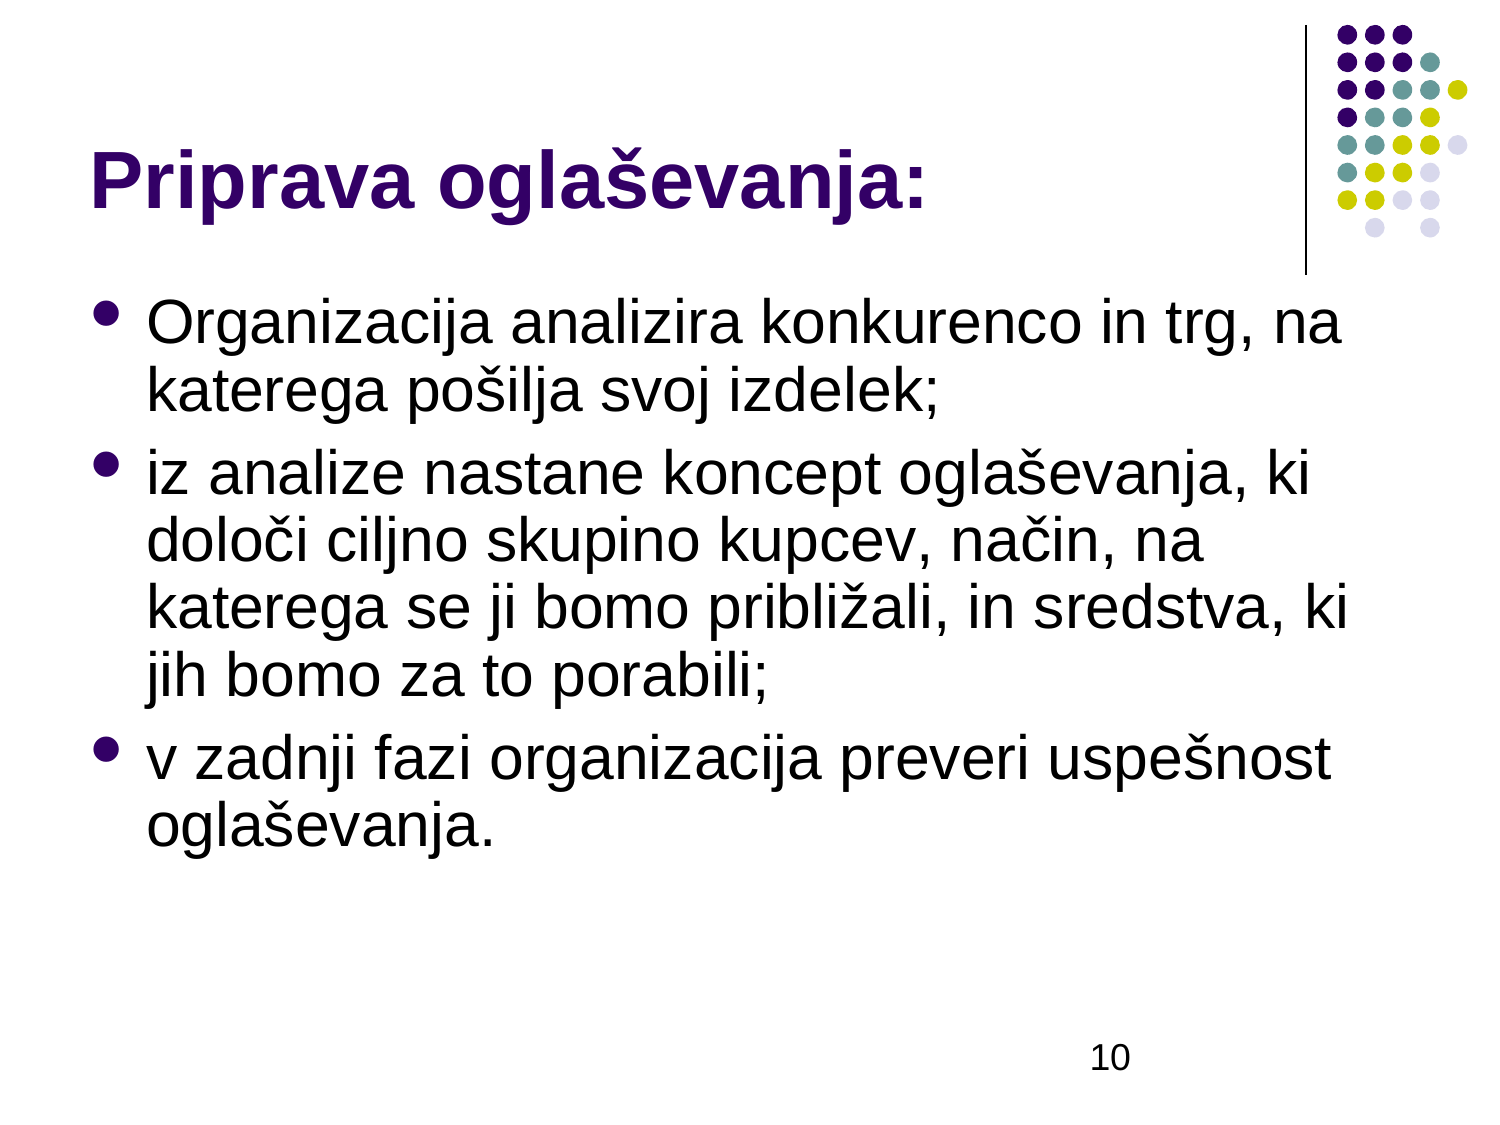

# Priprava oglaševanja:
Organizacija analizira konkurenco in trg, na katerega pošilja svoj izdelek;
iz analize nastane koncept oglaševanja, ki določi ciljno skupino kupcev, način, na katerega se ji bomo približali, in sredstva, ki jih bomo za to porabili;
v zadnji fazi organizacija preveri uspešnost oglaševanja.
10